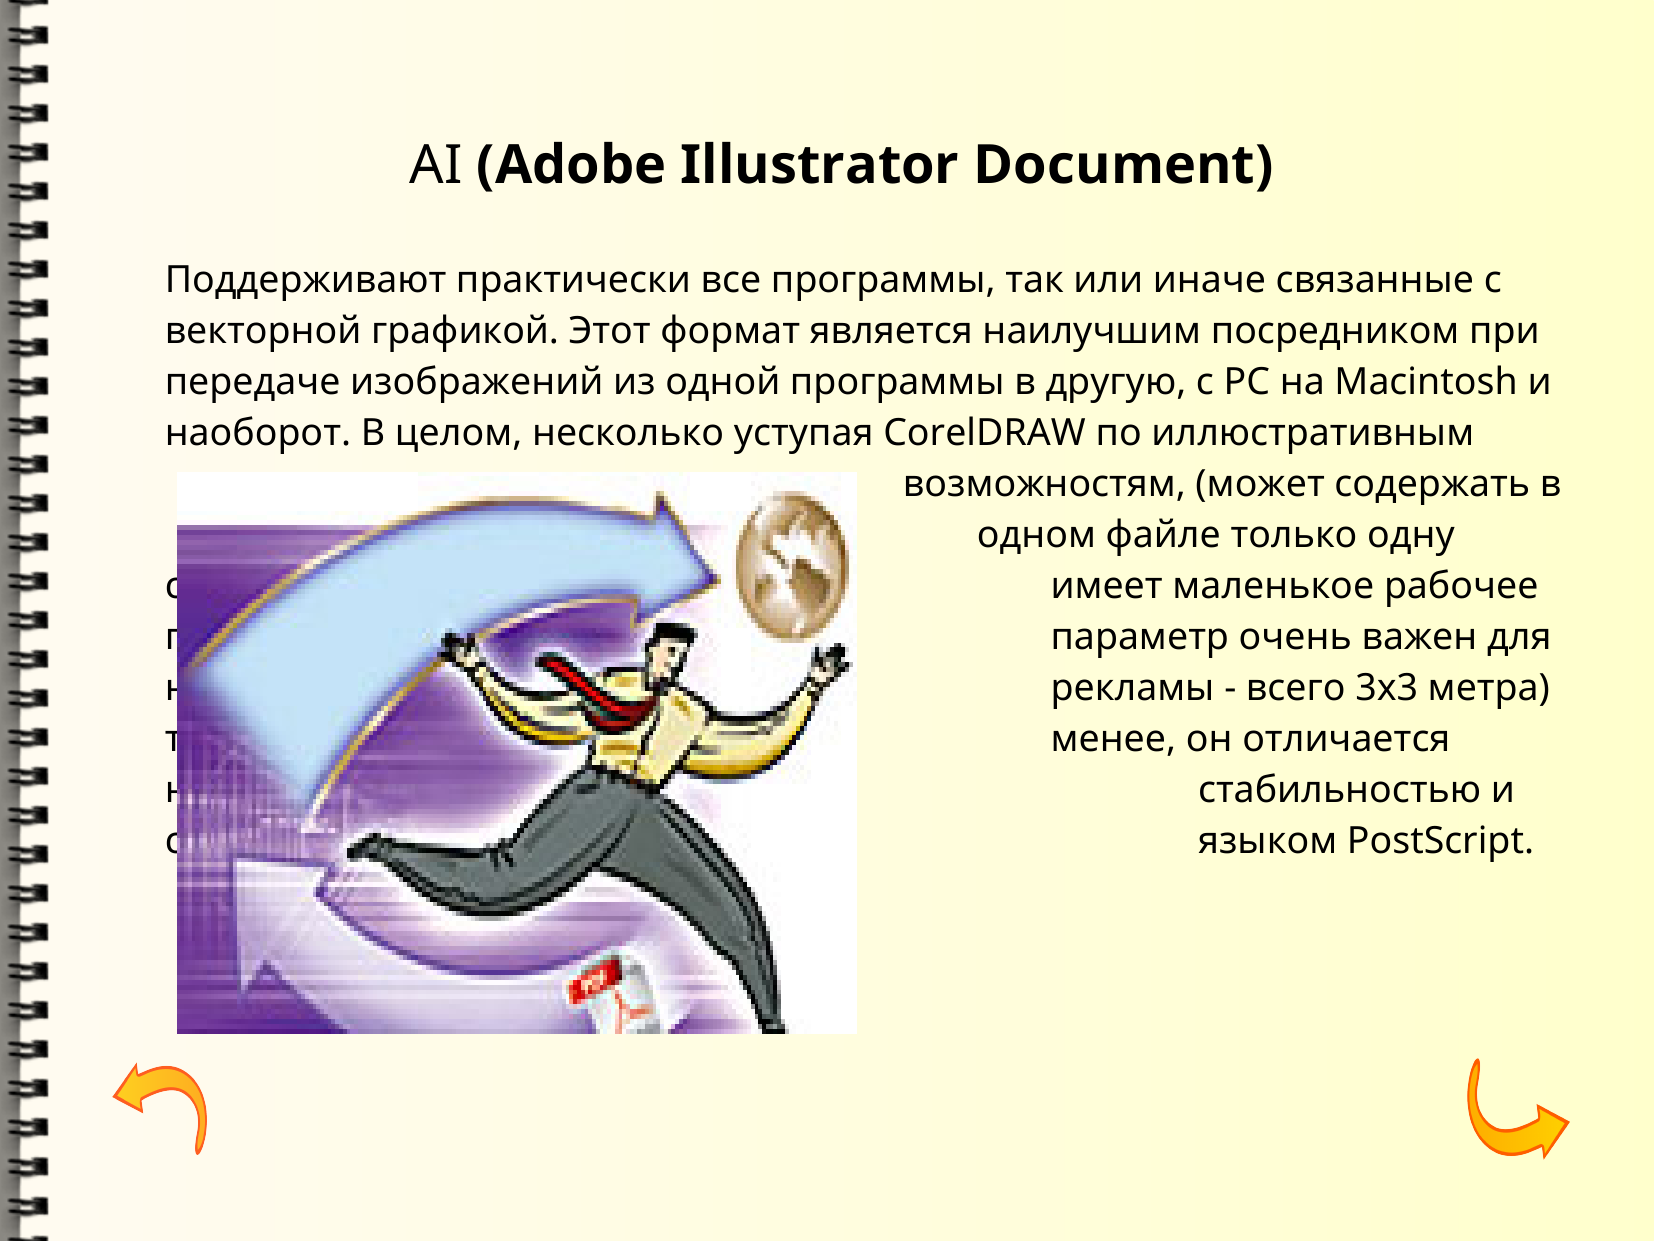

# AI (Adobe Illustrator Document)
Поддерживают практически все программы, так или иначе связанные с векторной графикой. Этот формат является наилучшим посредником при передаче изображений из одной программы в другую, с РС на Macintosh и наоборот. В целом, несколько уступая CorelDRAW по иллюстративным 												возможностям, (может содержать в 											одном файле только одну страницу, 										имеет маленькое рабочее поле - этот 										параметр очень важен для наружной 										рекламы - всего 3х3 метра) тем не 											менее, он отличается наибольшей 											стабильностью и совместимостью с 										языком PostScript.